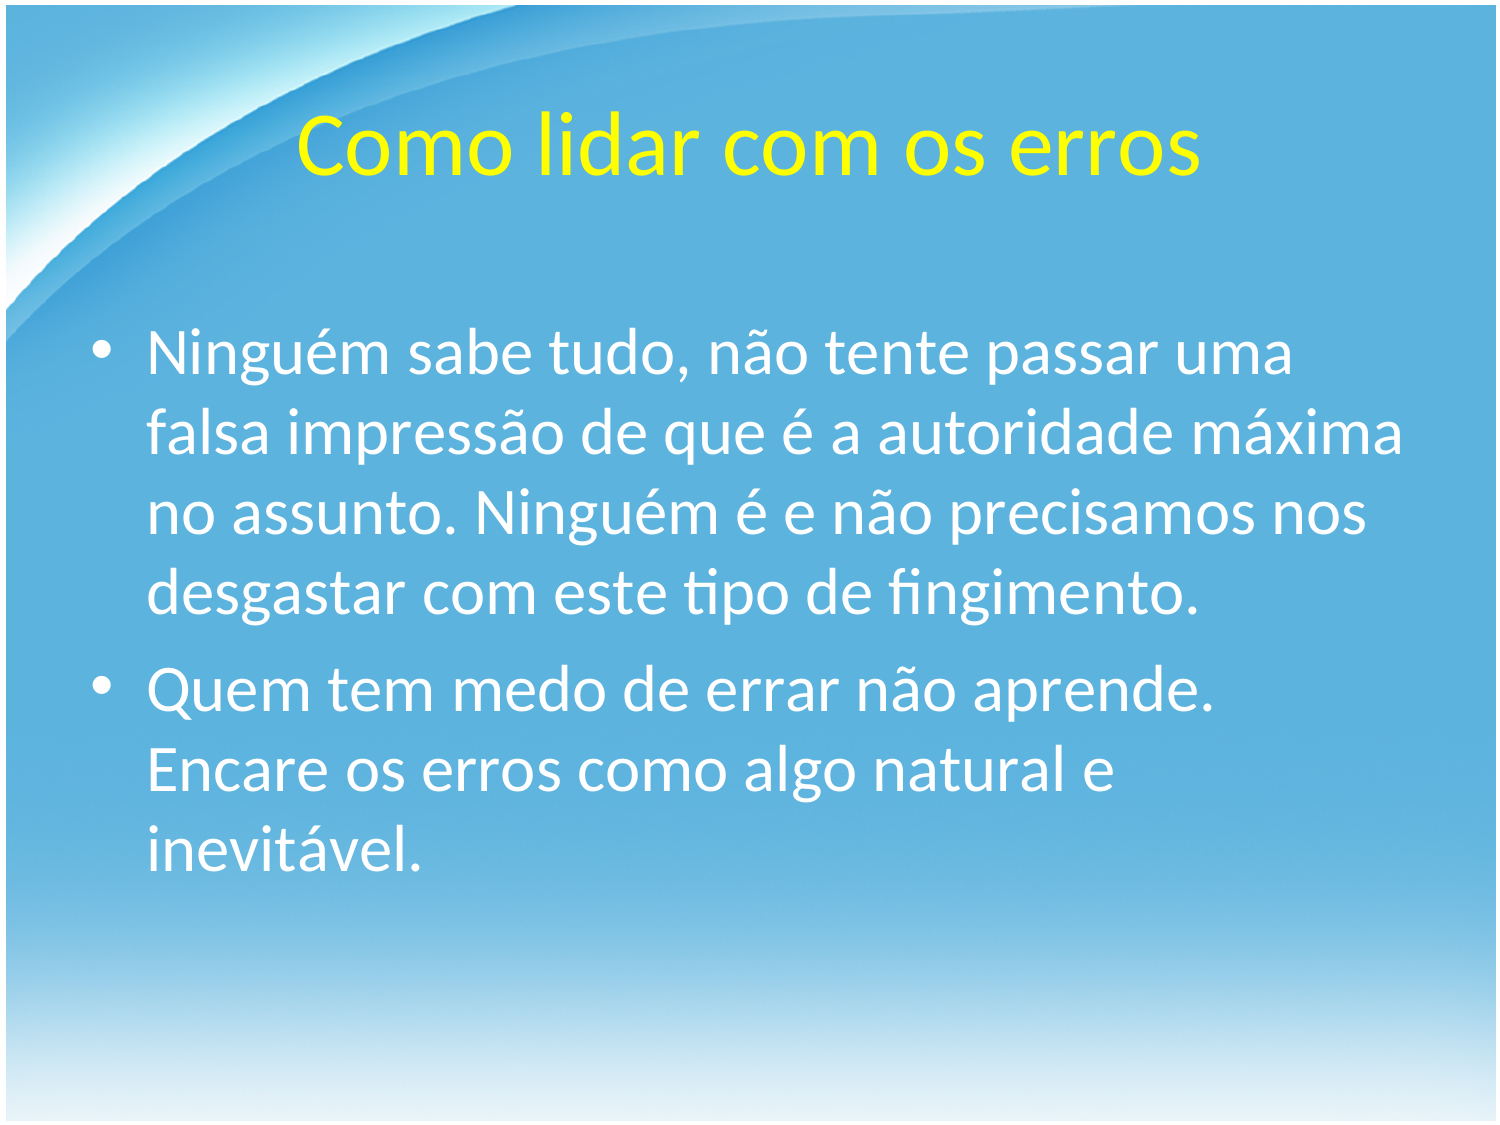

# Como lidar com os erros
Ninguém sabe tudo, não tente passar uma falsa impressão de que é a autoridade máxima no assunto. Ninguém é e não precisamos nos desgastar com este tipo de fingimento.
Quem tem medo de errar não aprende. Encare os erros como algo natural e inevitável.